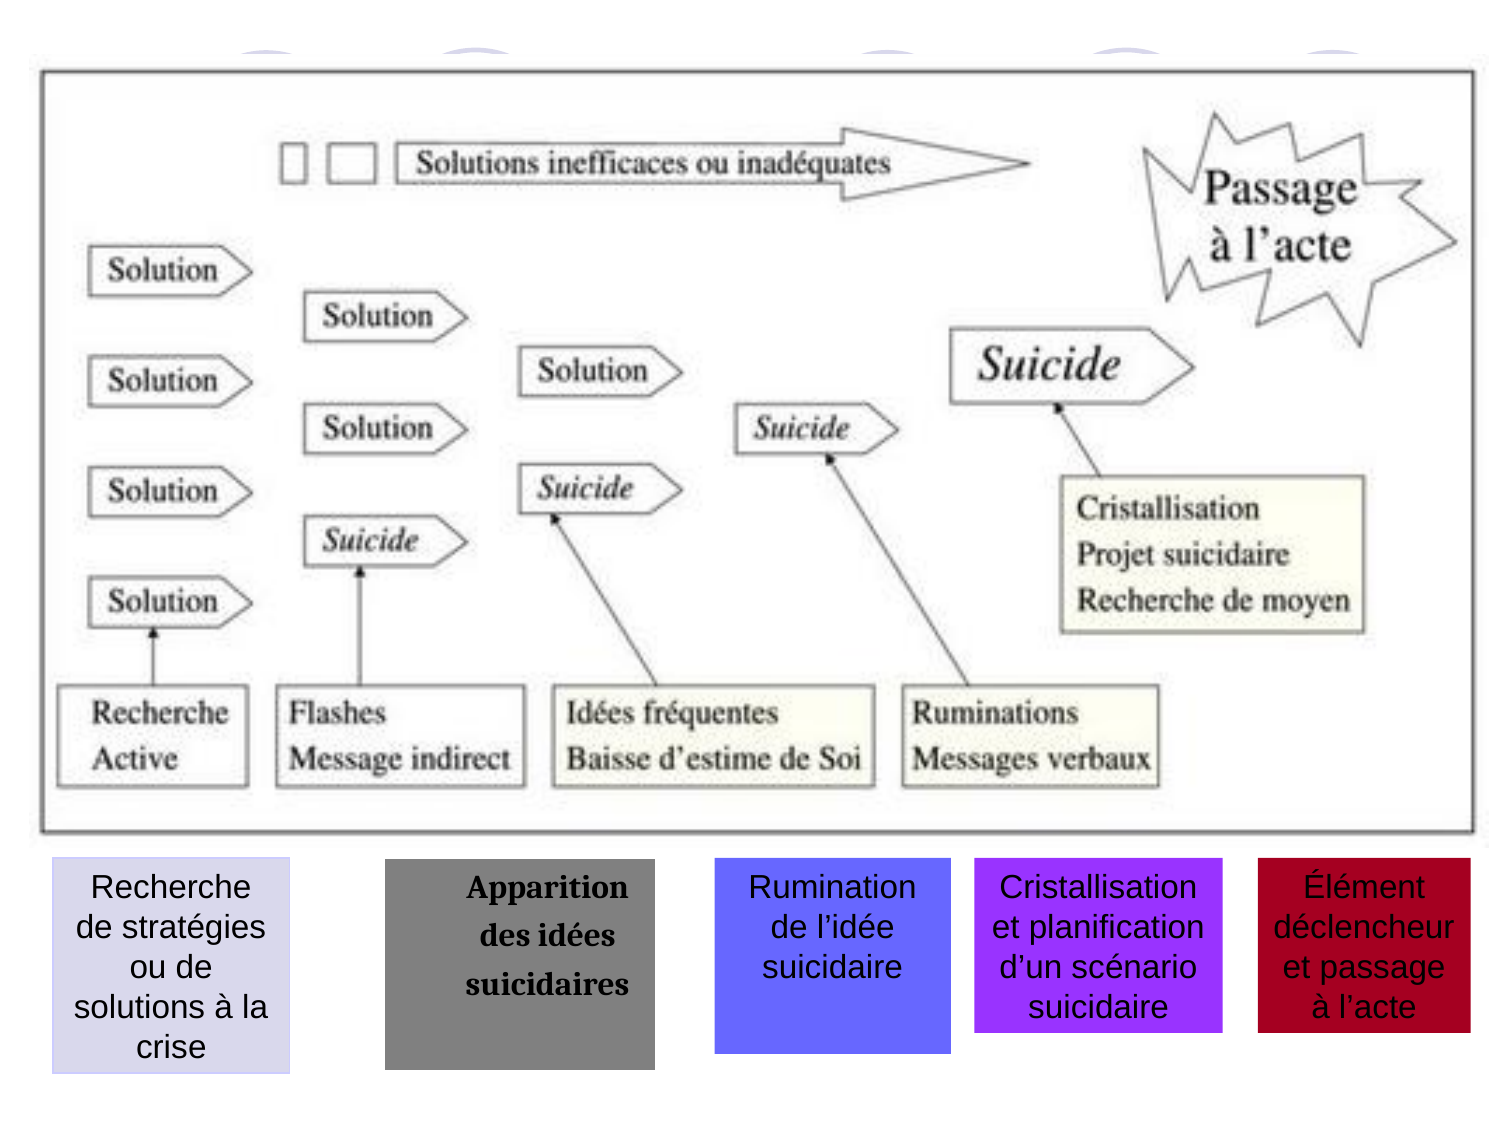

#
Recherche de stratégies ou de solutions à la crise
Apparition
des idées
suicidaires
Rumination de l’idée suicidaire
Cristallisation et planification d’un scénario suicidaire
Élément déclencheur et passage à l’acte